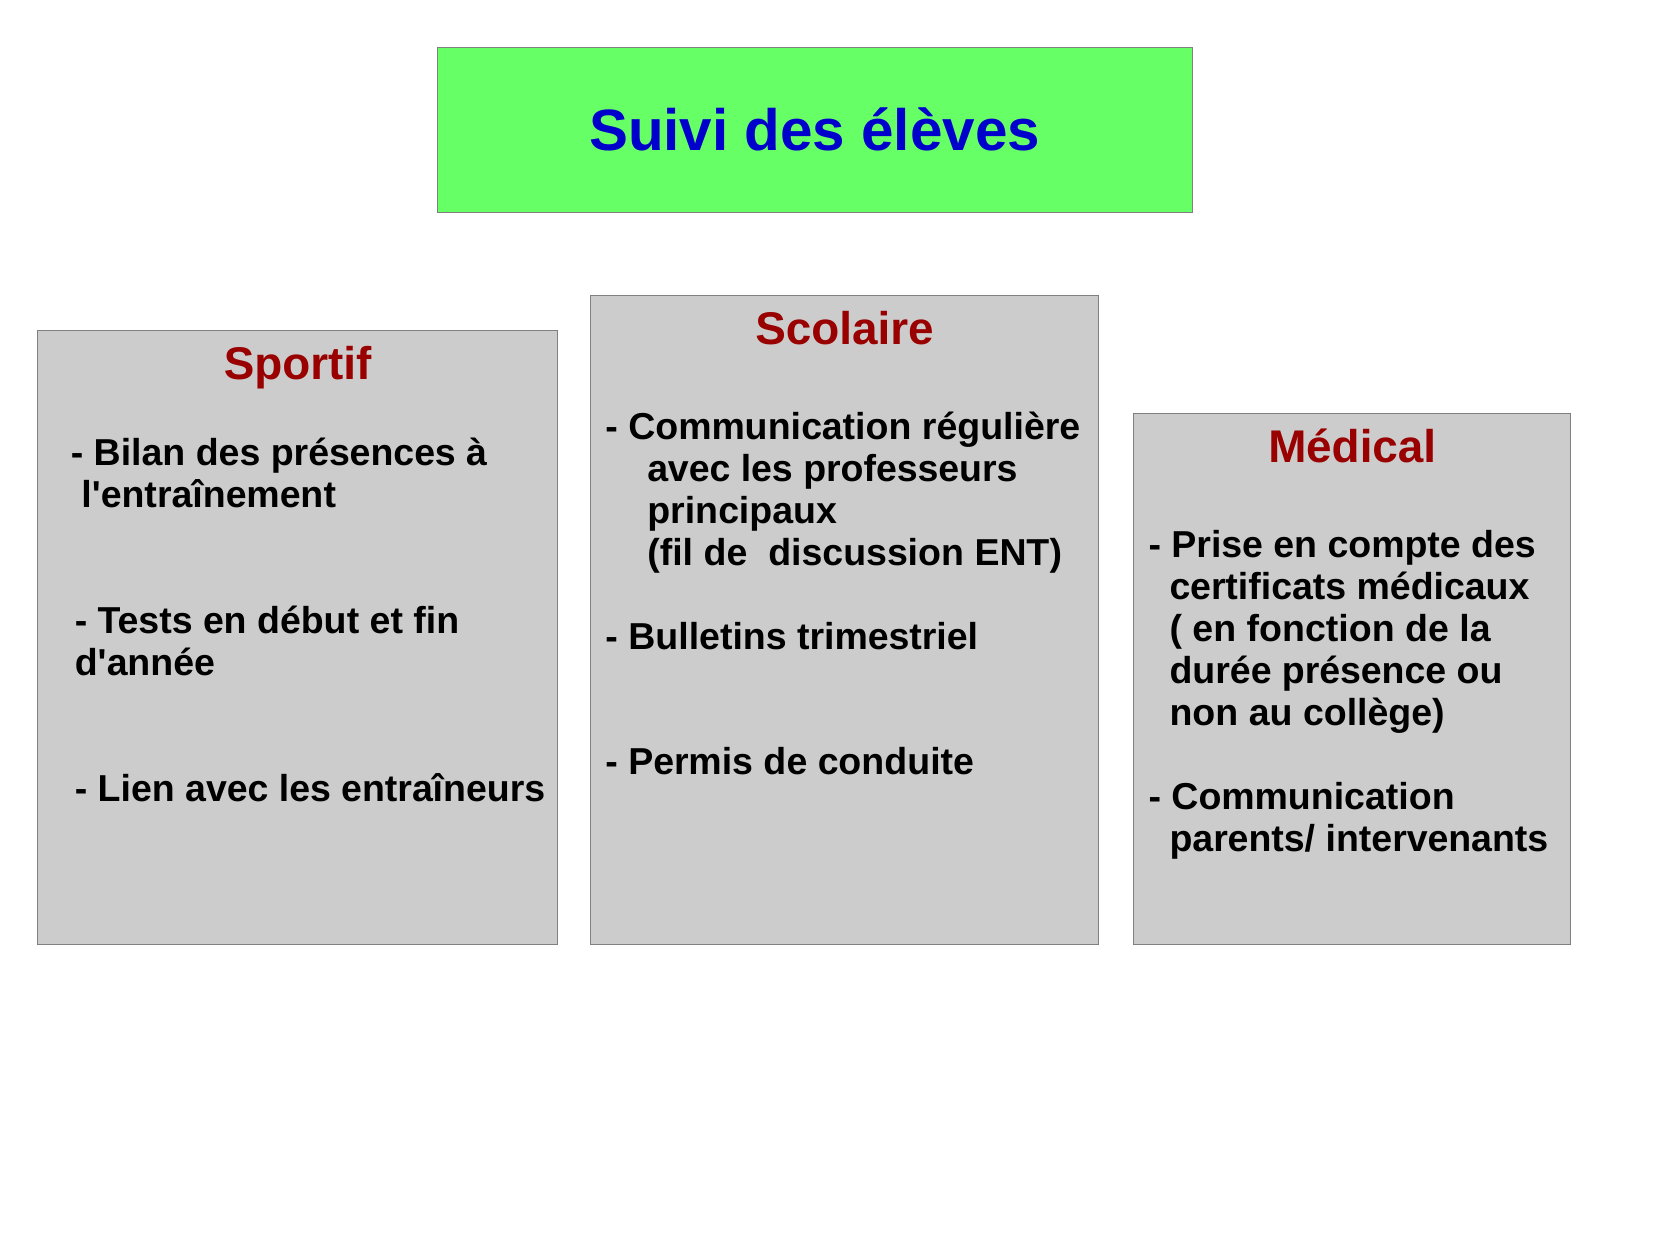

Suivi des élèves
Scolaire
- Communication régulière
 avec les professeurs
 principaux
 (fil de discussion ENT)
- Bulletins trimestriel
- Permis de conduite
Sportif
 - Bilan des présences à
 l'entraînement
- Tests en début et fin
d'année
- Lien avec les entraîneurs
Médical
- Prise en compte des
 certificats médicaux
 ( en fonction de la
 durée présence ou
 non au collège)
- Communication
 parents/ intervenants